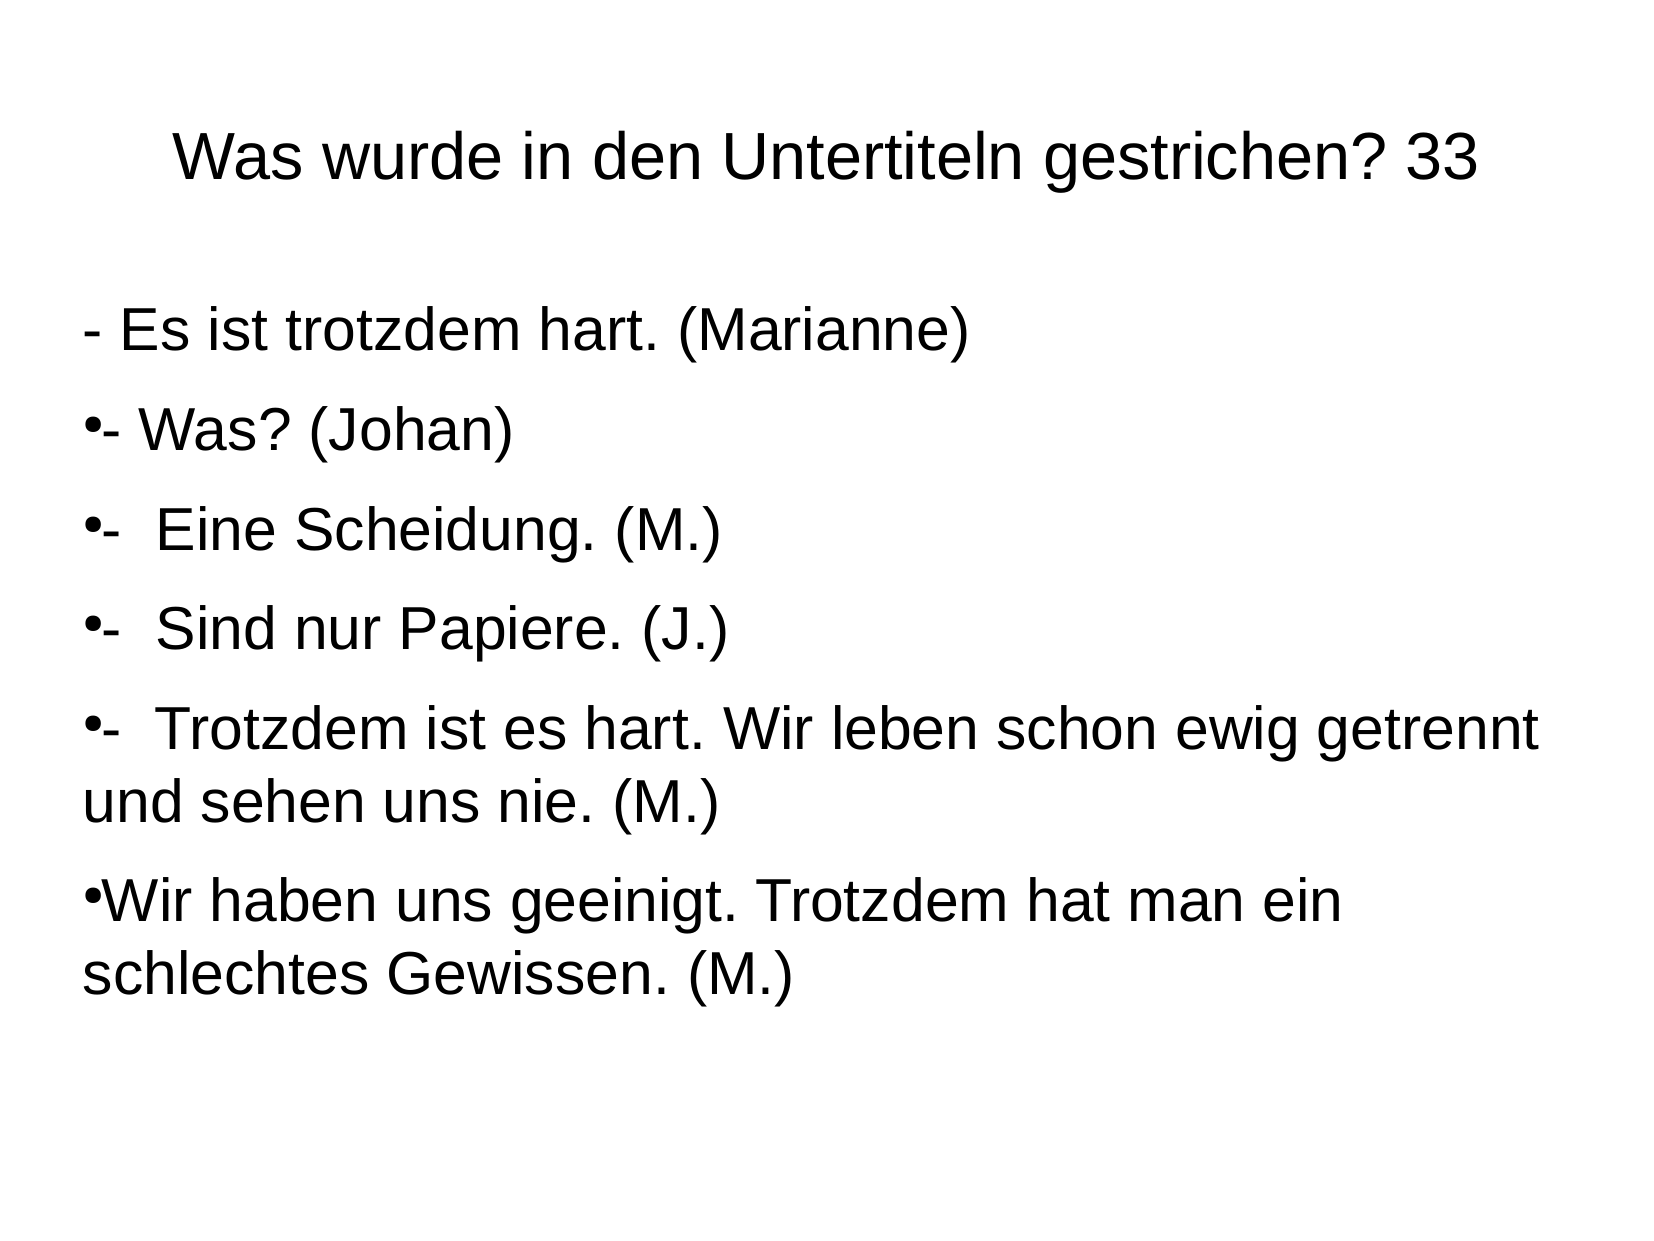

# Was wurde in den Untertiteln gestrichen? 33
- Es ist trotzdem hart. (Marianne)
- Was? (Johan)
- Eine Scheidung. (M.)
- Sind nur Papiere. (J.)
- Trotzdem ist es hart. Wir leben schon ewig getrennt und sehen uns nie. (M.)
Wir haben uns geeinigt. Trotzdem hat man ein schlechtes Gewissen. (M.)